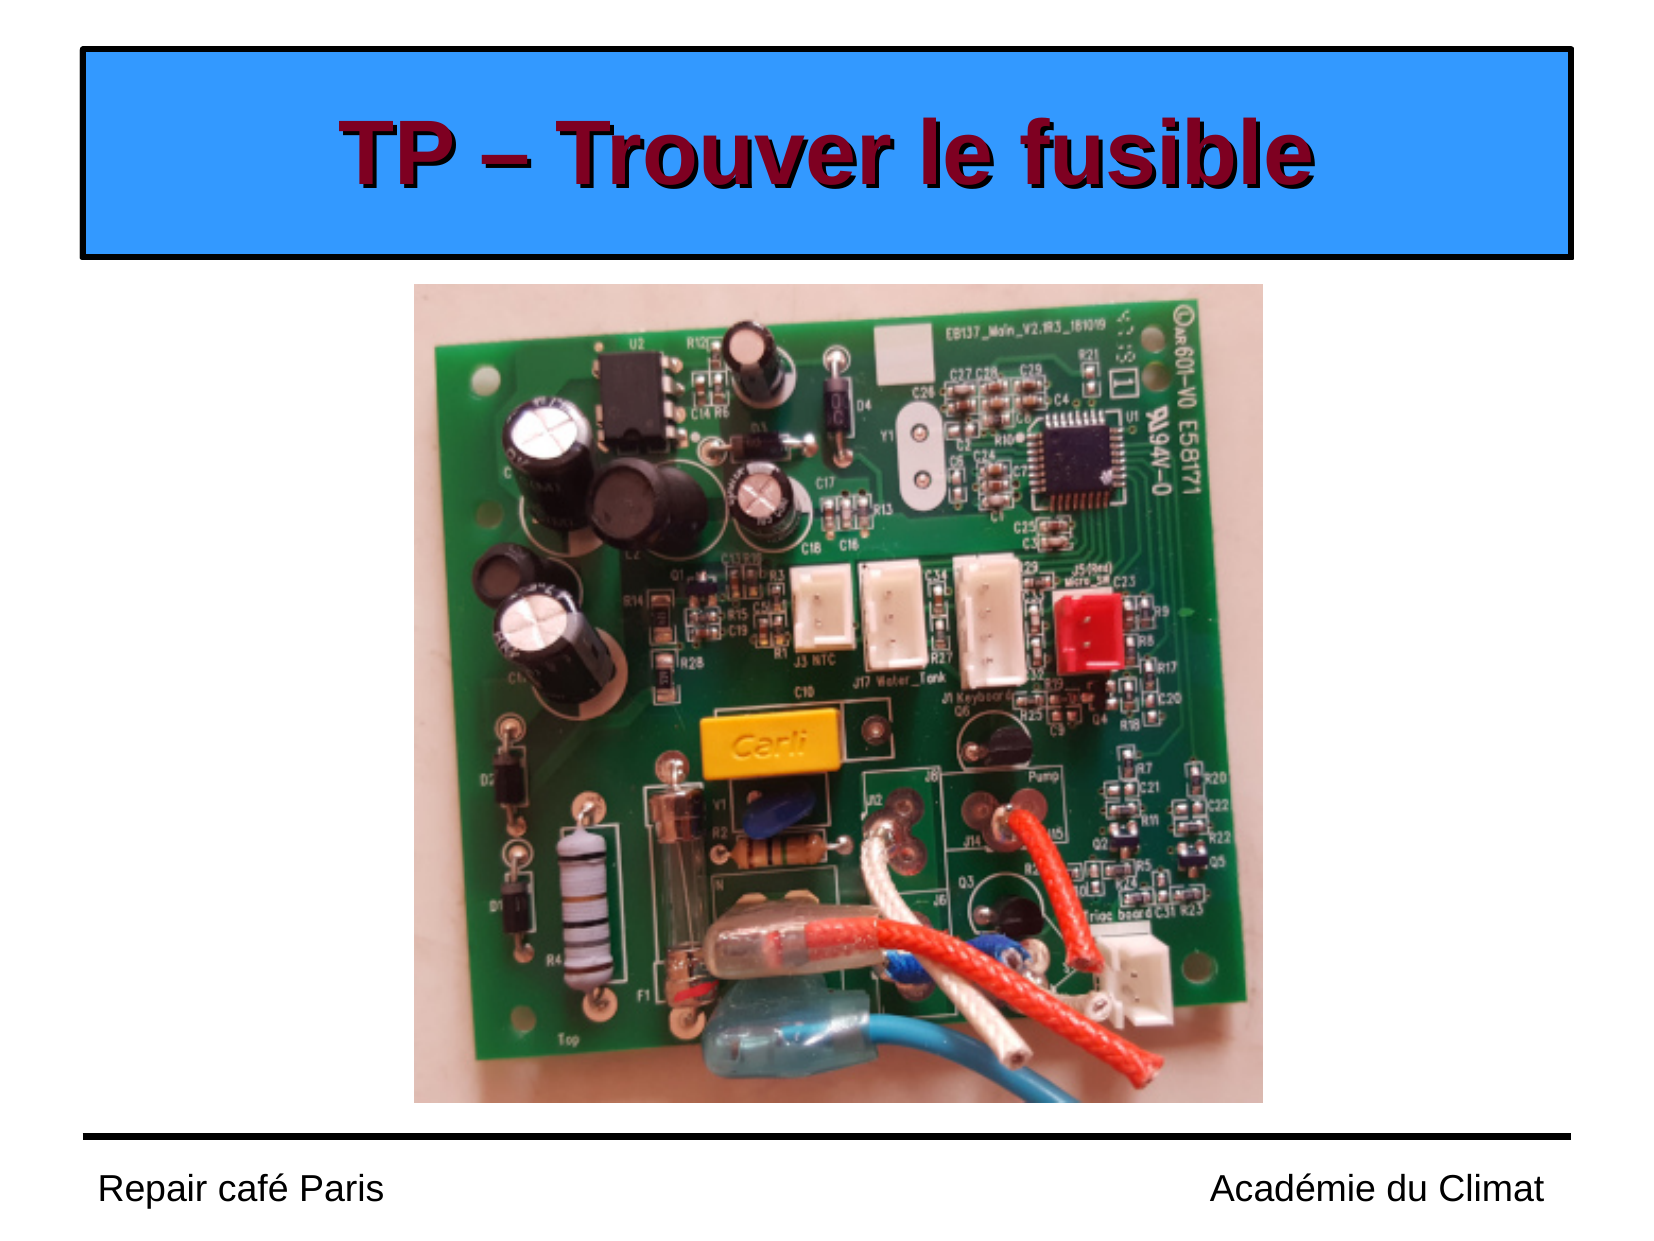

# TP – Trouver le fusible
Repair café Paris	Académie du Climat